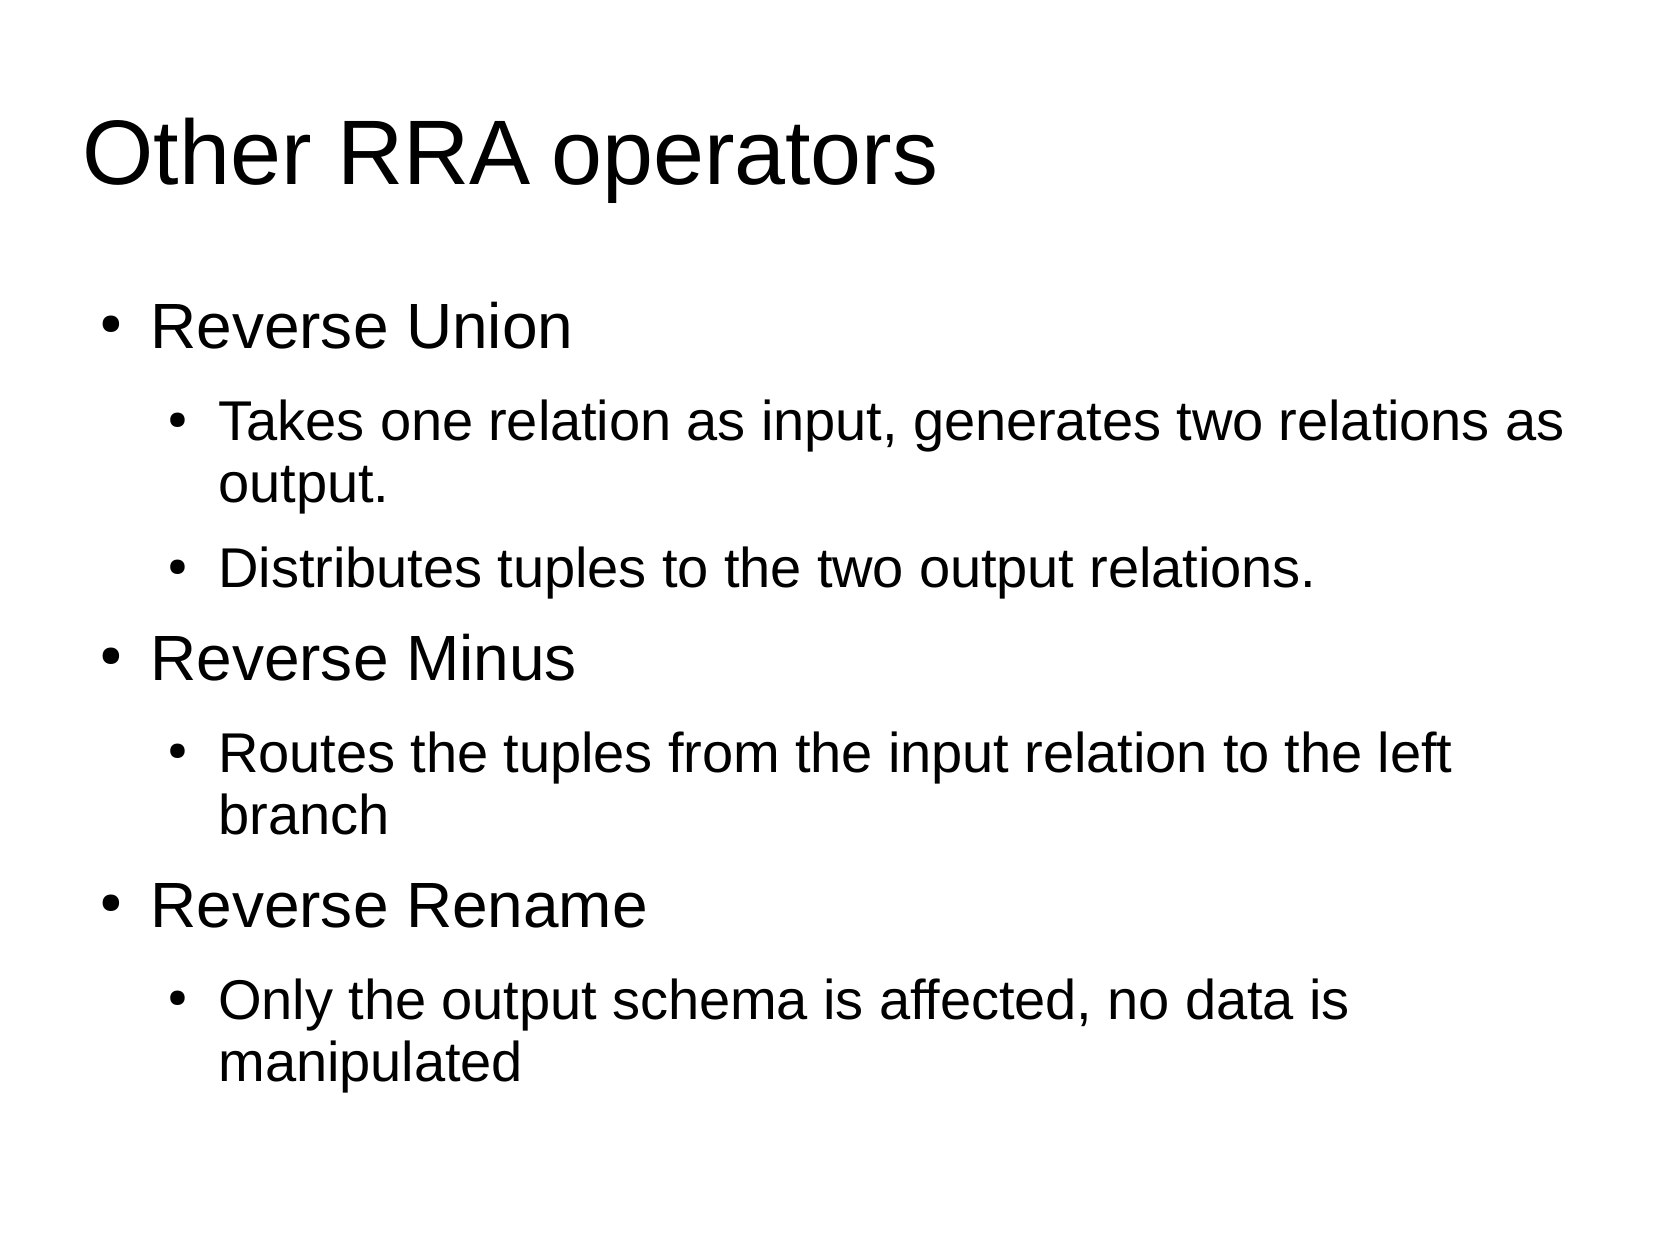

# Other RRA operators
Reverse Union
Takes one relation as input, generates two relations as output.
Distributes tuples to the two output relations.
Reverse Minus
Routes the tuples from the input relation to the left branch
Reverse Rename
Only the output schema is affected, no data is manipulated